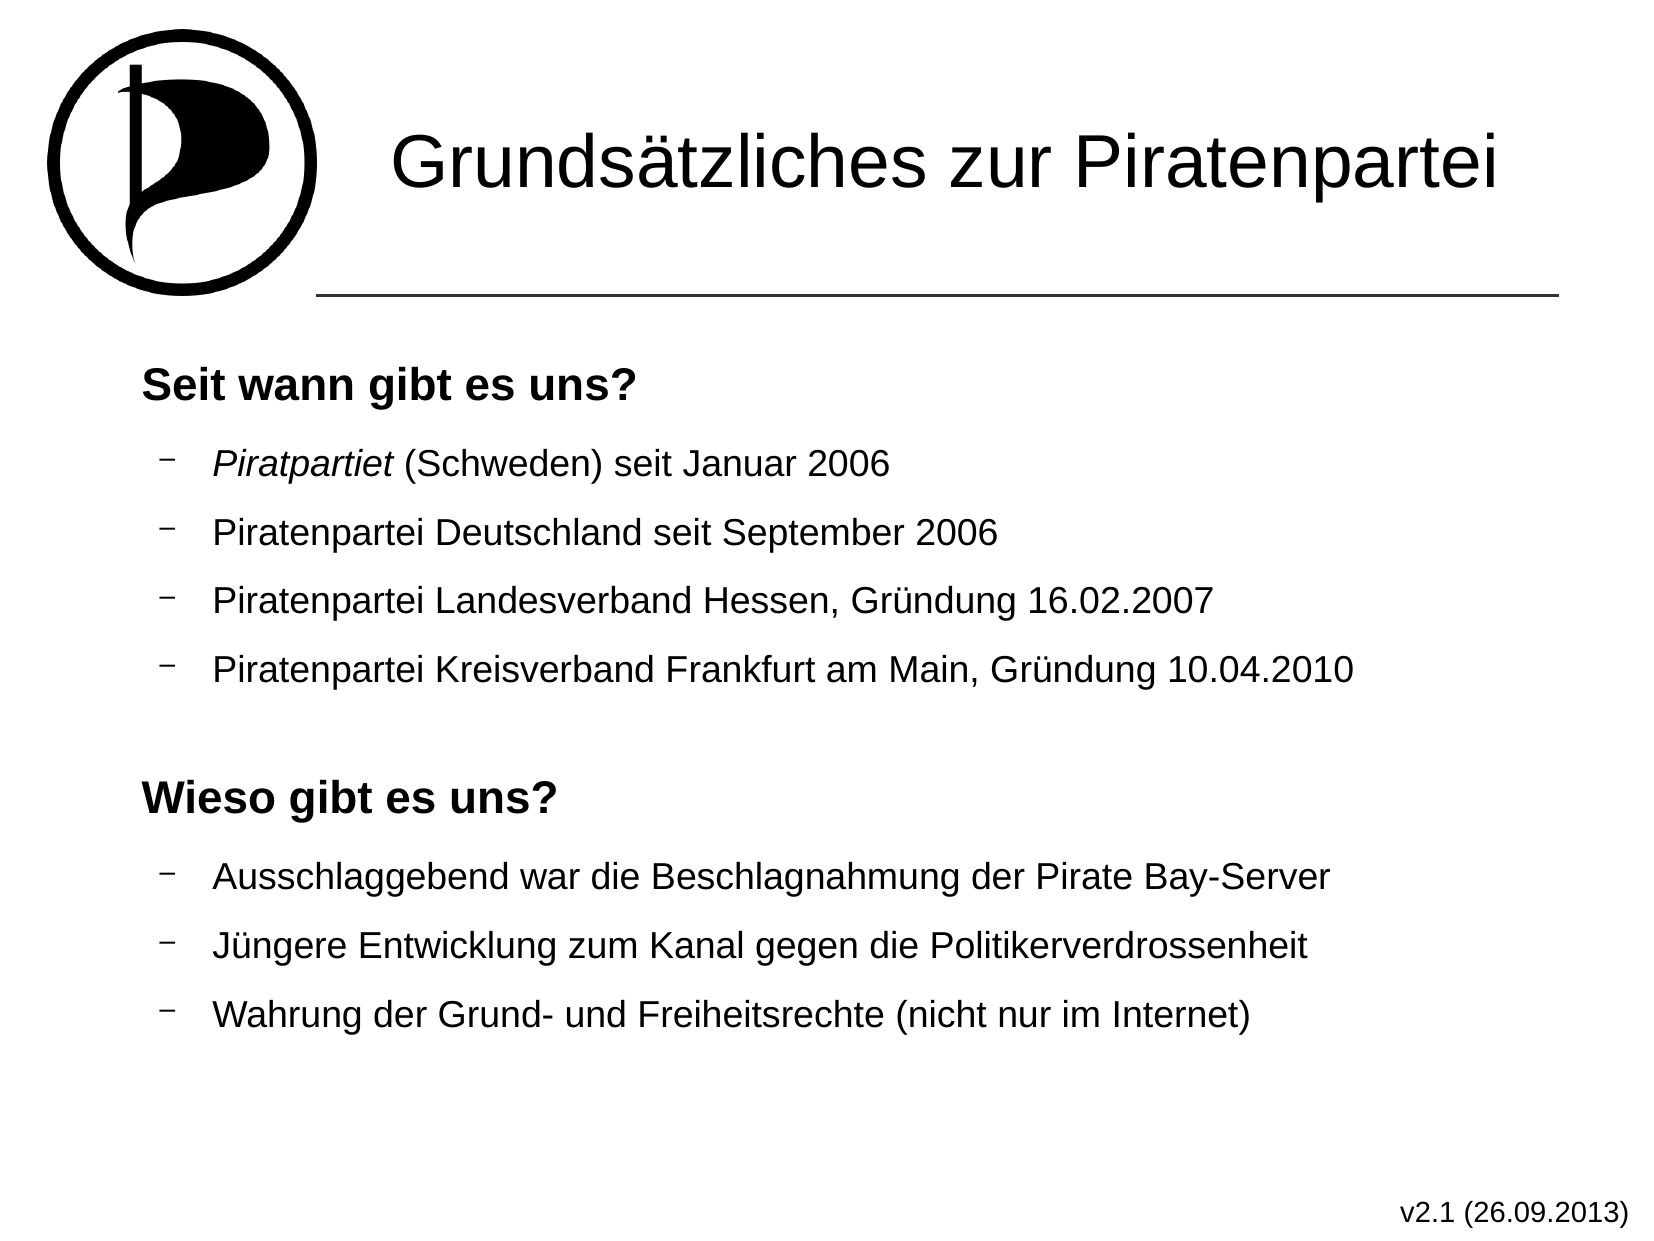

# Grundsätzliches zur Piratenpartei
Seit wann gibt es uns?
Piratpartiet (Schweden) seit Januar 2006
Piratenpartei Deutschland seit September 2006
Piratenpartei Landesverband Hessen, Gründung 16.02.2007
Piratenpartei Kreisverband Frankfurt am Main, Gründung 10.04.2010
Wieso gibt es uns?
Ausschlaggebend war die Beschlagnahmung der Pirate Bay-Server
Jüngere Entwicklung zum Kanal gegen die Politikerverdrossenheit
Wahrung der Grund- und Freiheitsrechte (nicht nur im Internet)
v2.1 (26.09.2013)